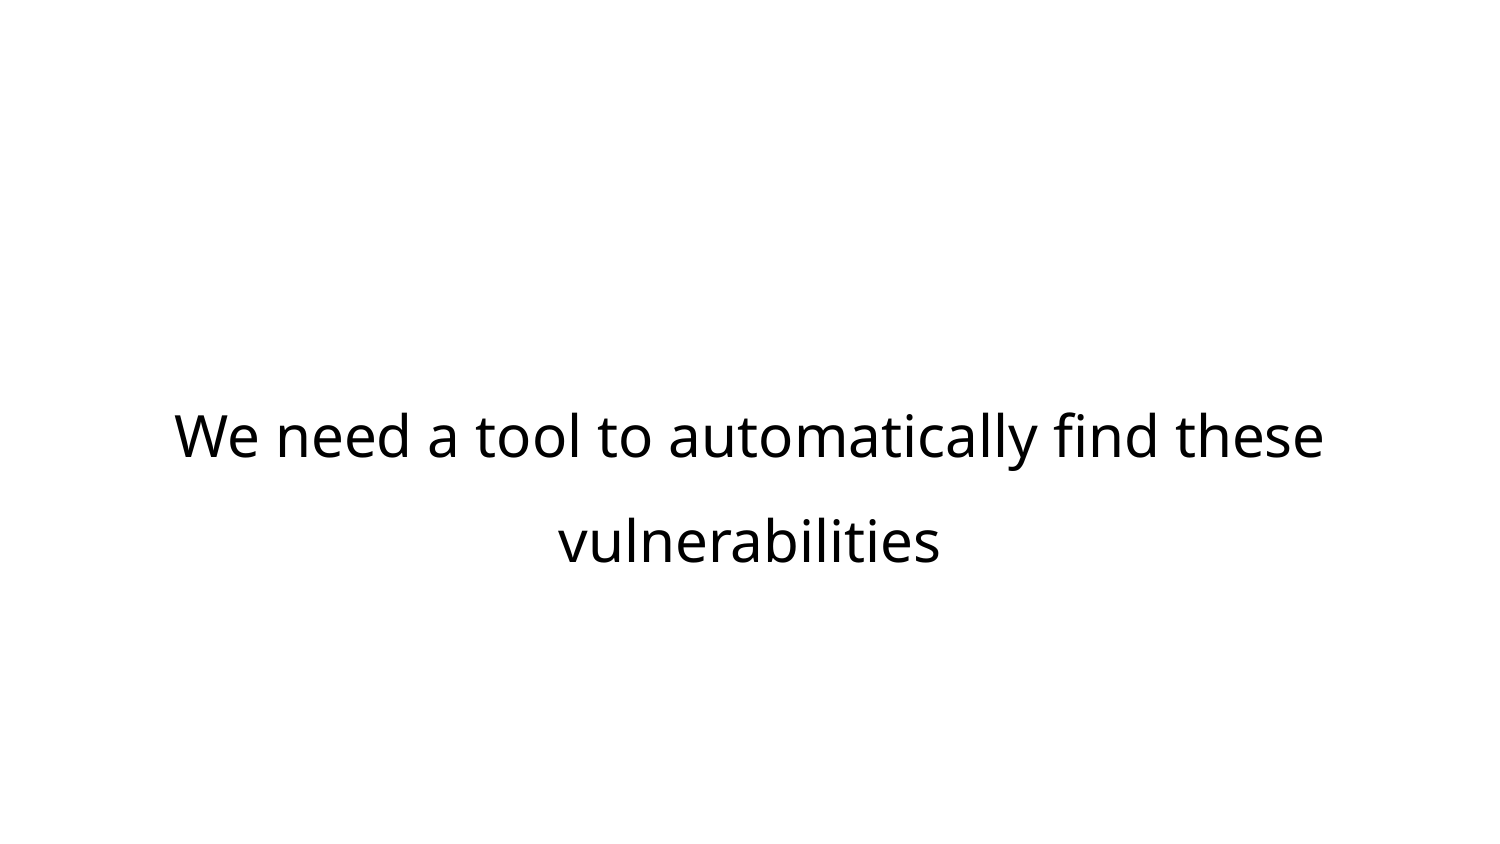

# We need a tool to automatically find these vulnerabilities